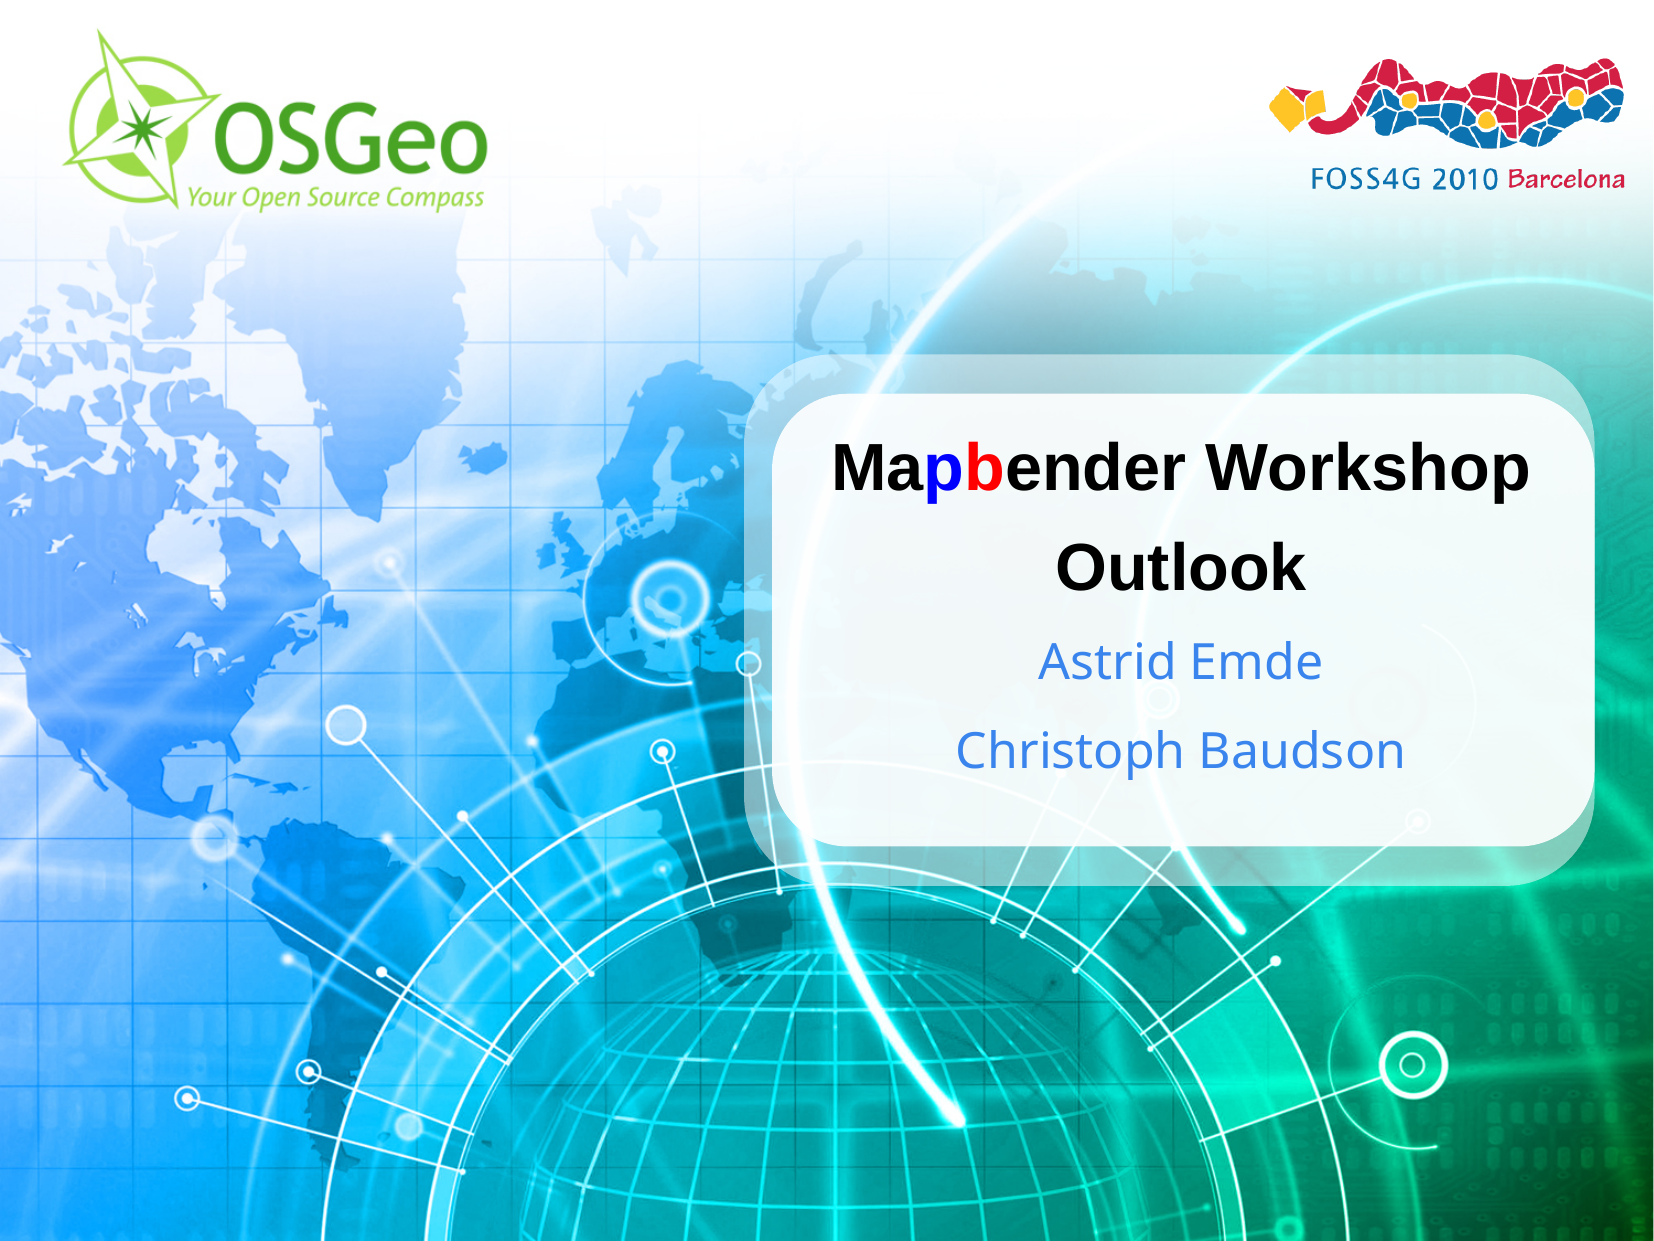

Mapbender Workshop
Outlook
Astrid Emde
Christoph Baudson